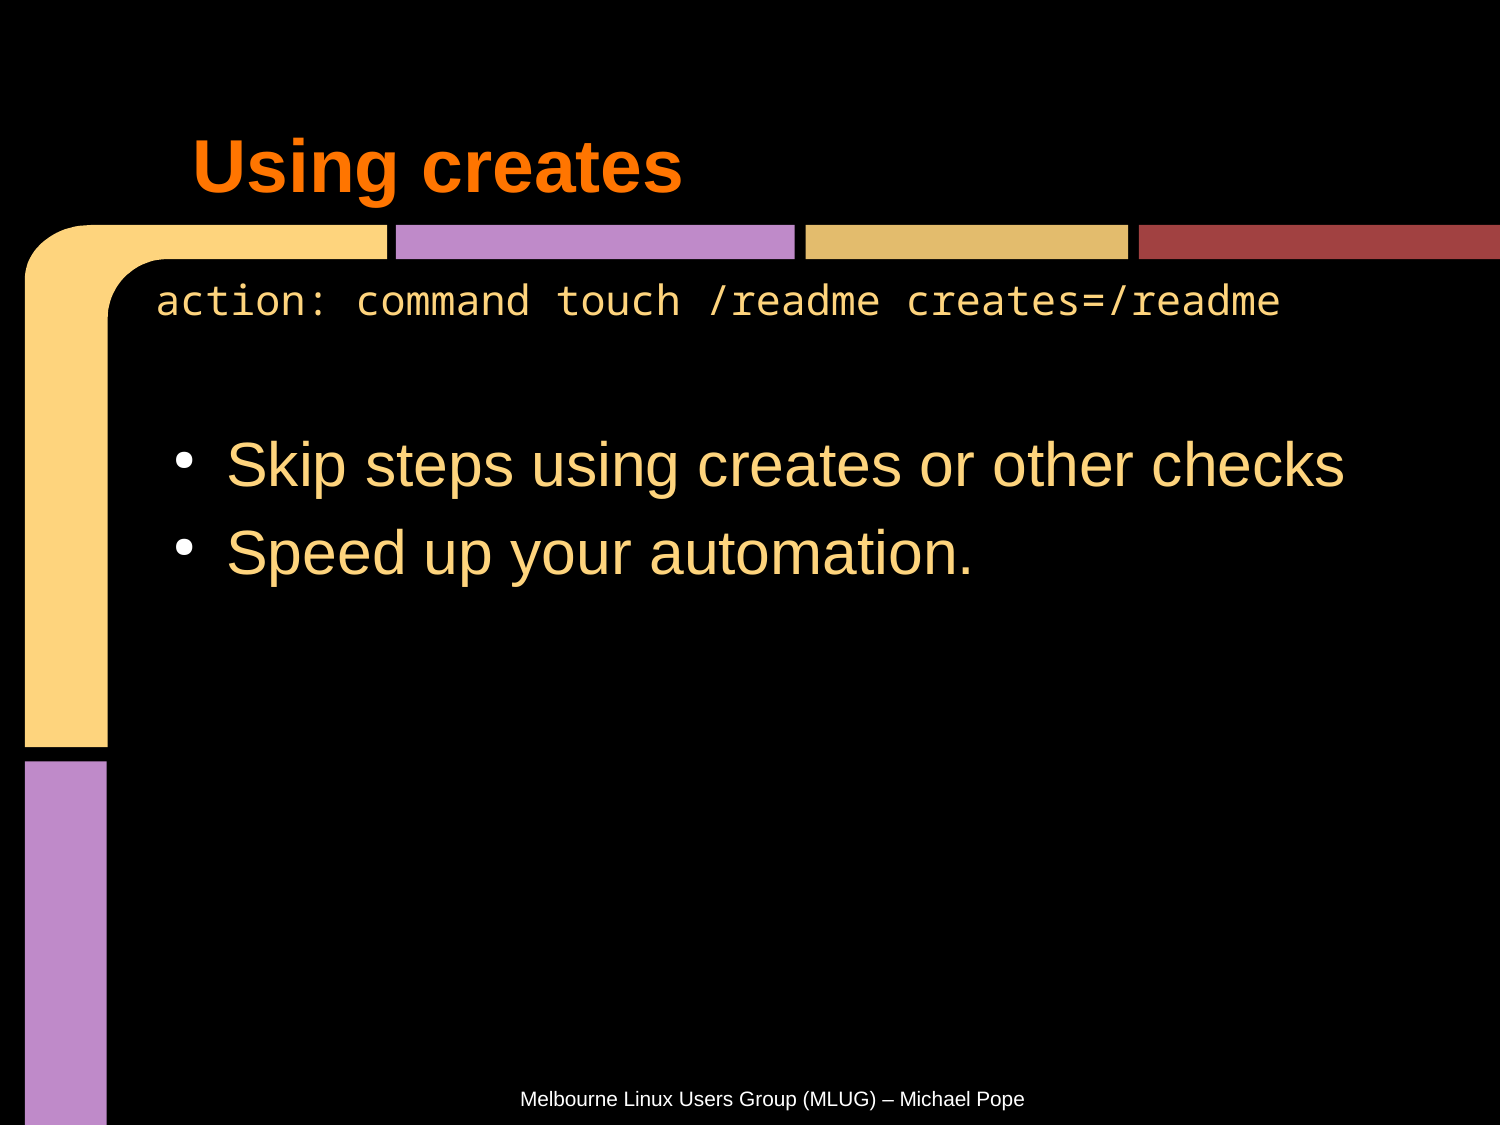

Using creates
# action: command touch /readme creates=/readme
Skip steps using creates or other checks
Speed up your automation.